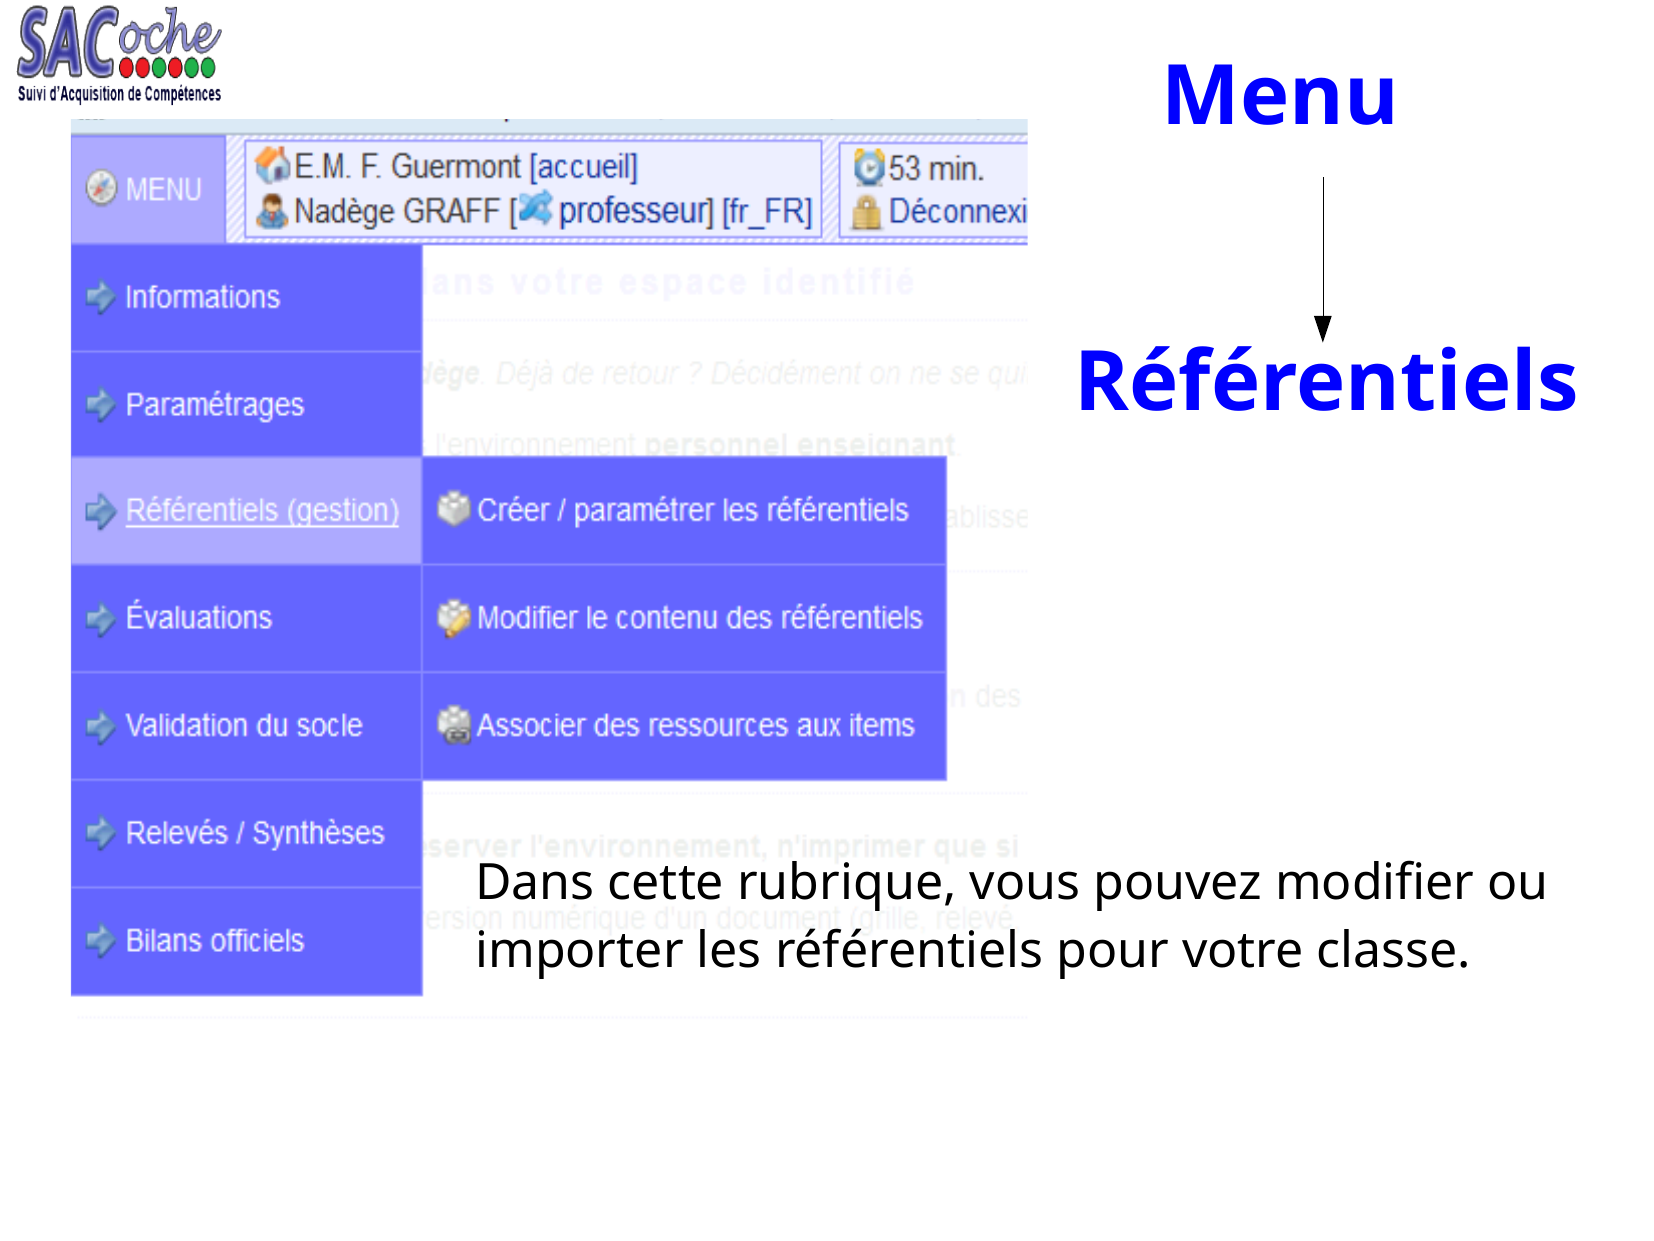

Menu
Référentiels
Dans cette rubrique, vous pouvez modifier ou importer les référentiels pour votre classe.